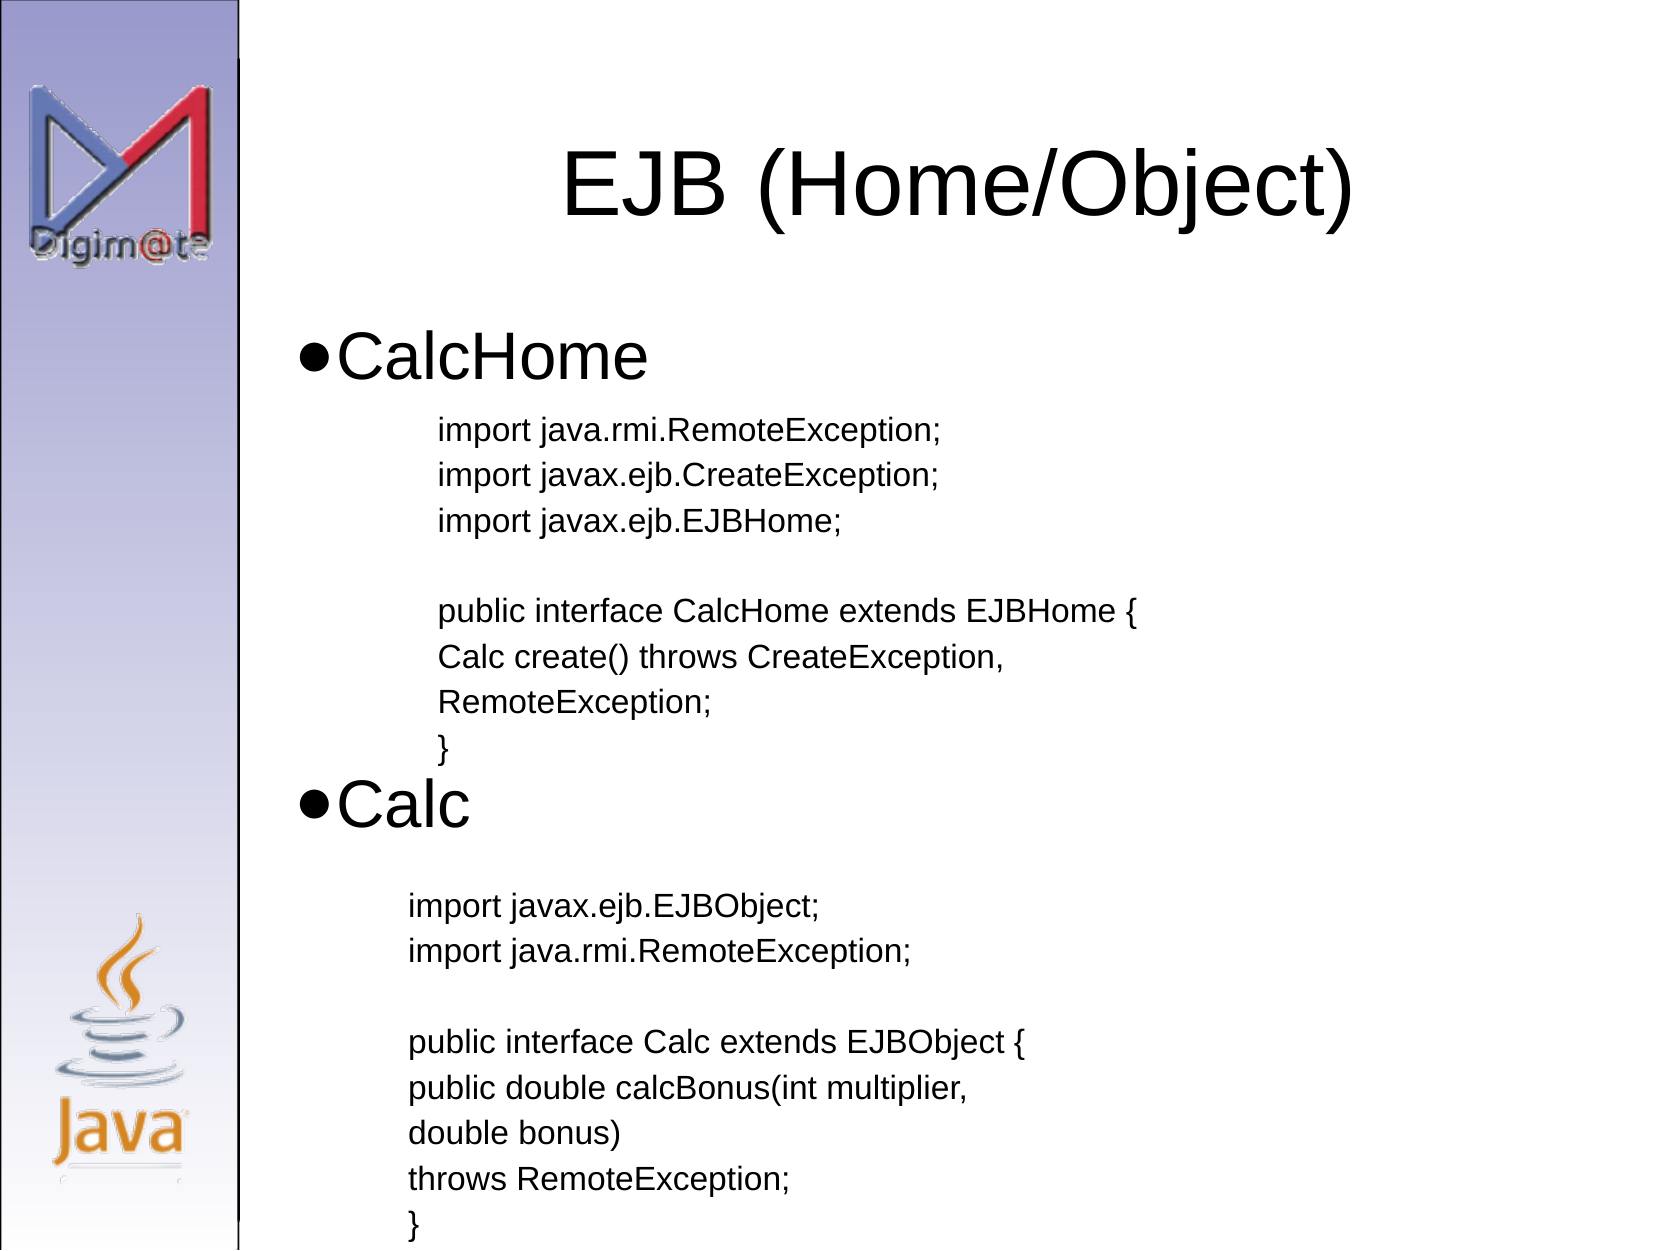

# EJB (Home/Object)
CalcHome
Calc
import java.rmi.RemoteException;
import javax.ejb.CreateException;
import javax.ejb.EJBHome;
public interface CalcHome extends EJBHome {
Calc create() throws CreateException,
RemoteException;
}
import javax.ejb.EJBObject;
import java.rmi.RemoteException;
public interface Calc extends EJBObject {
public double calcBonus(int multiplier,
double bonus)
throws RemoteException;
}